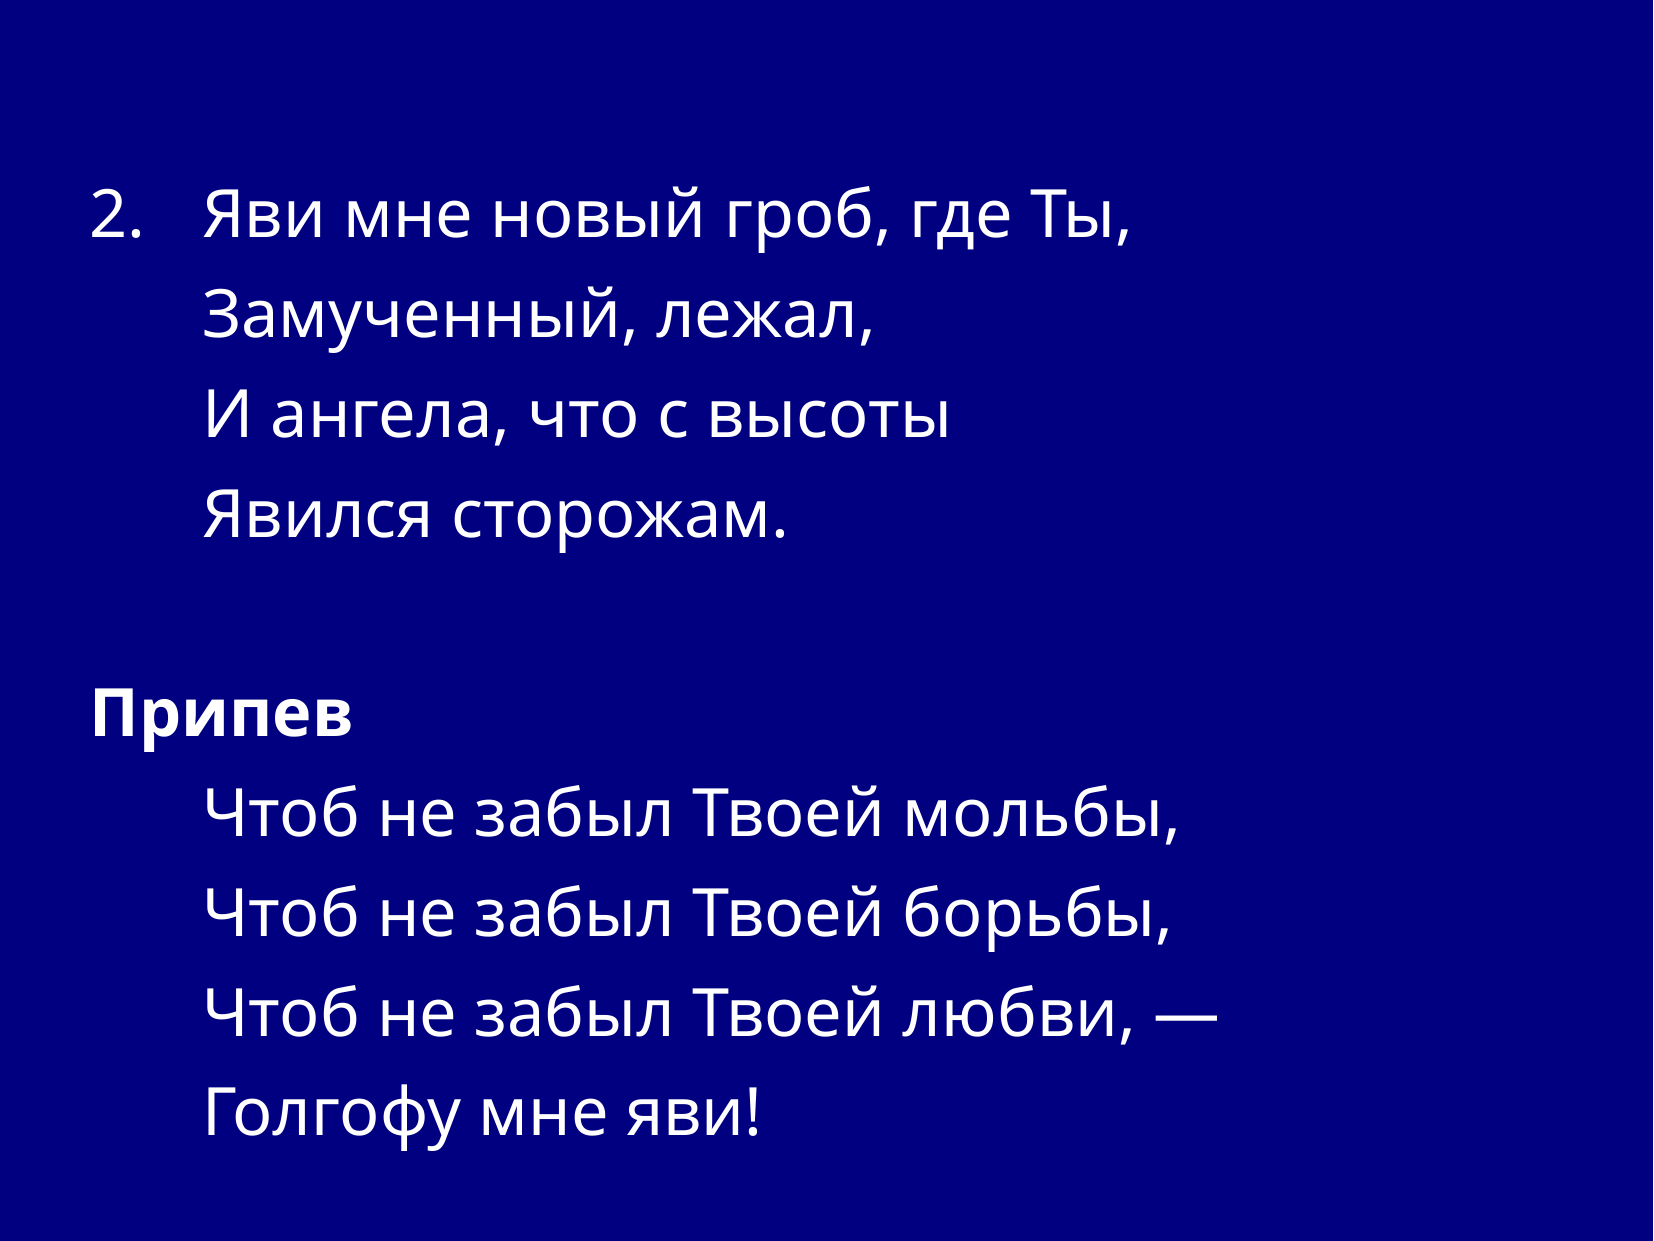

2.	Яви мне новый гроб, где Ты,
	Замученный, лежал,
	И ангела, что с высоты
	Явился сторожам.
Припев
	Чтоб не забыл Твоей мольбы,
	Чтоб не забыл Твоей борьбы,
	Чтоб не забыл Твоей любви, —
	Голгофу мне яви!